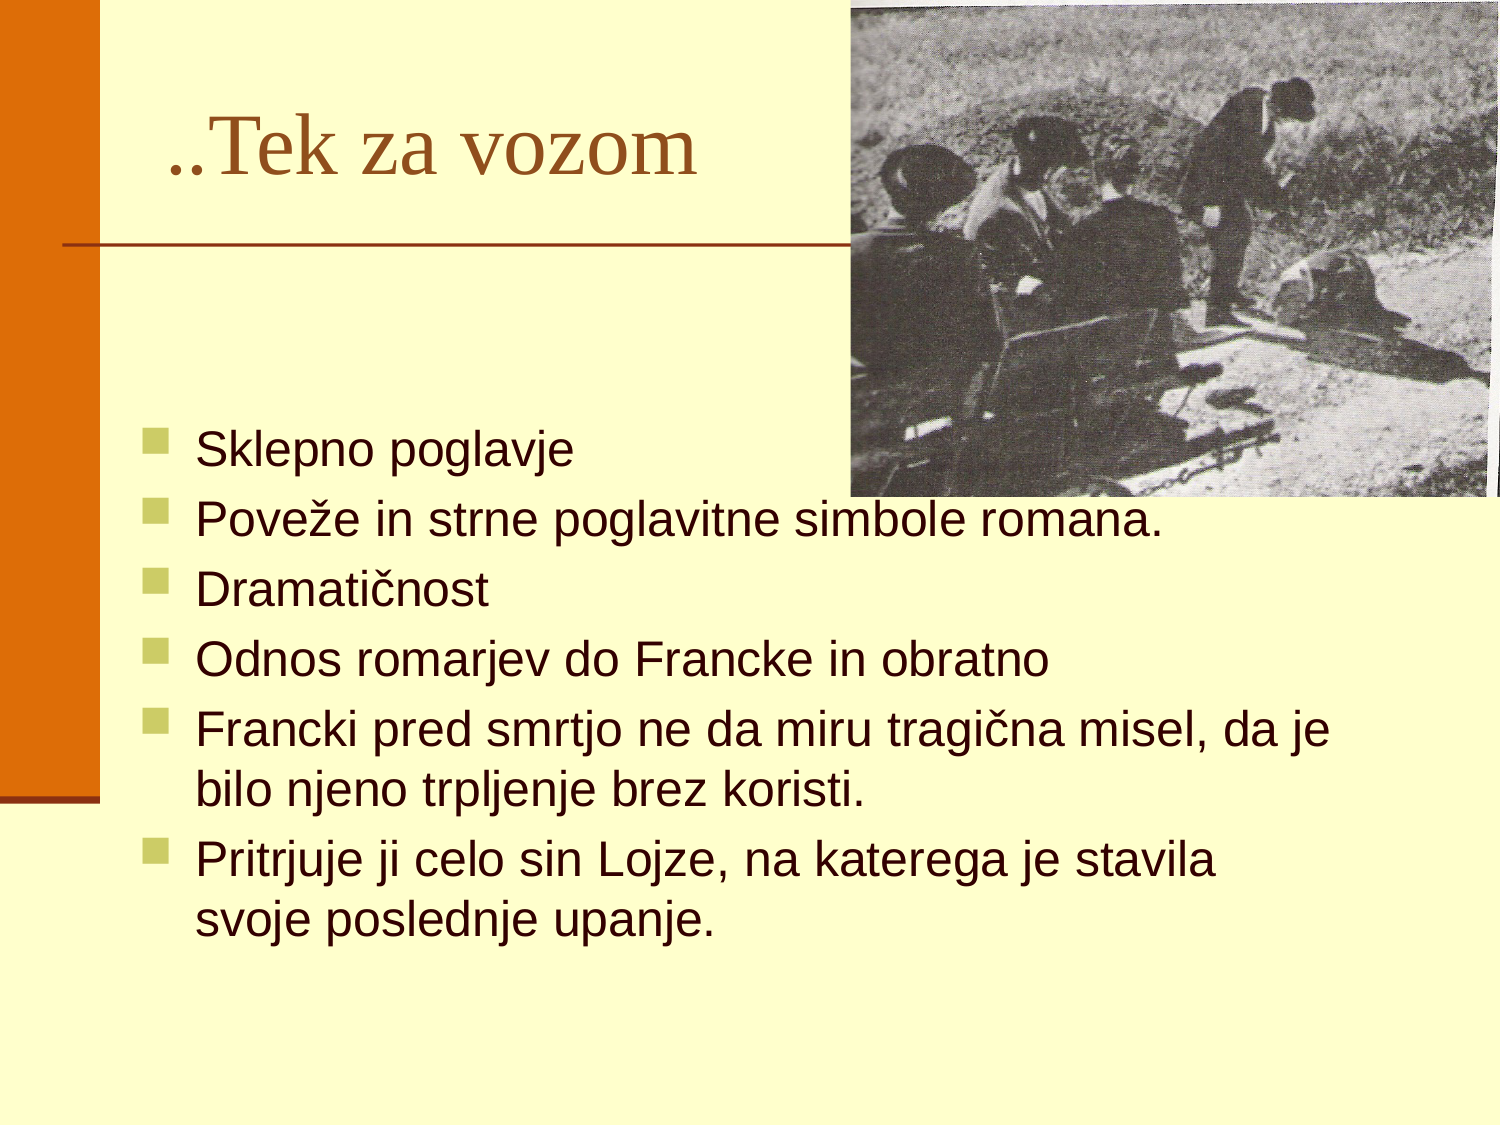

# ..Tek za vozom
Sklepno poglavje
Poveže in strne poglavitne simbole romana.
Dramatičnost
Odnos romarjev do Francke in obratno
Francki pred smrtjo ne da miru tragična misel, da je bilo njeno trpljenje brez koristi.
Pritrjuje ji celo sin Lojze, na katerega je stavila svoje poslednje upanje.